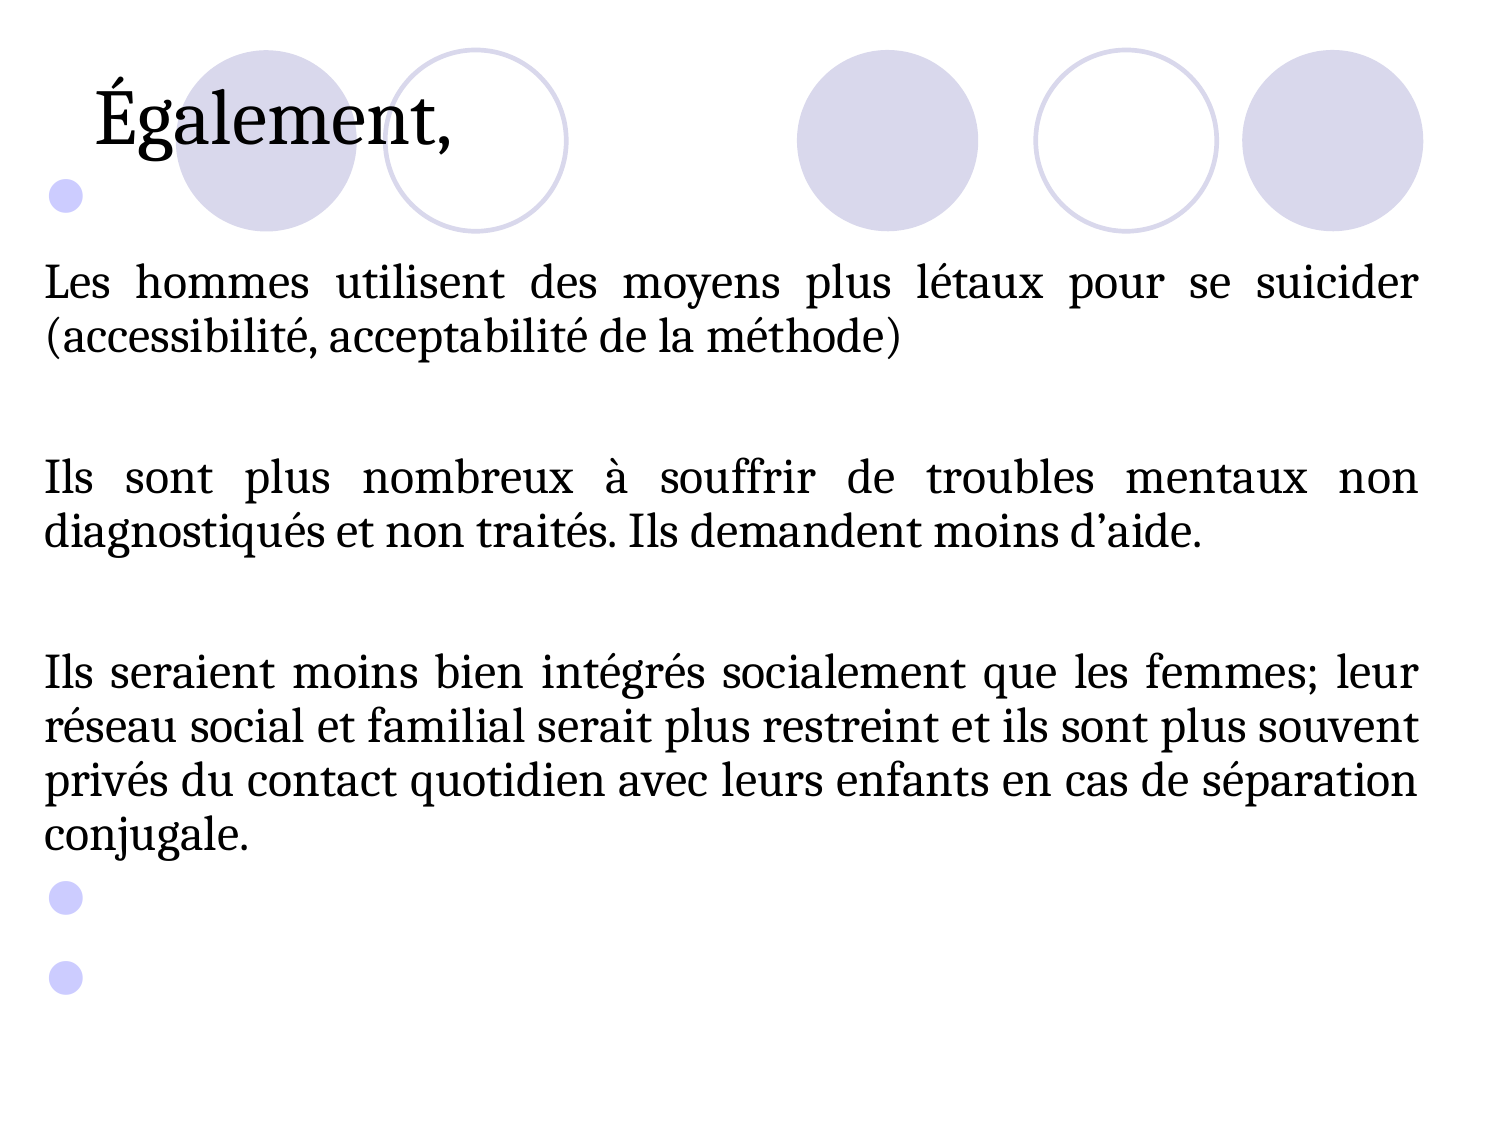

# Également,
Les hommes utilisent des moyens plus létaux pour se suicider (accessibilité, acceptabilité de la méthode)
Ils sont plus nombreux à souffrir de troubles mentaux non diagnostiqués et non traités. Ils demandent moins d’aide.
Ils seraient moins bien intégrés socialement que les femmes; leur réseau social et familial serait plus restreint et ils sont plus souvent privés du contact quotidien avec leurs enfants en cas de séparation conjugale.